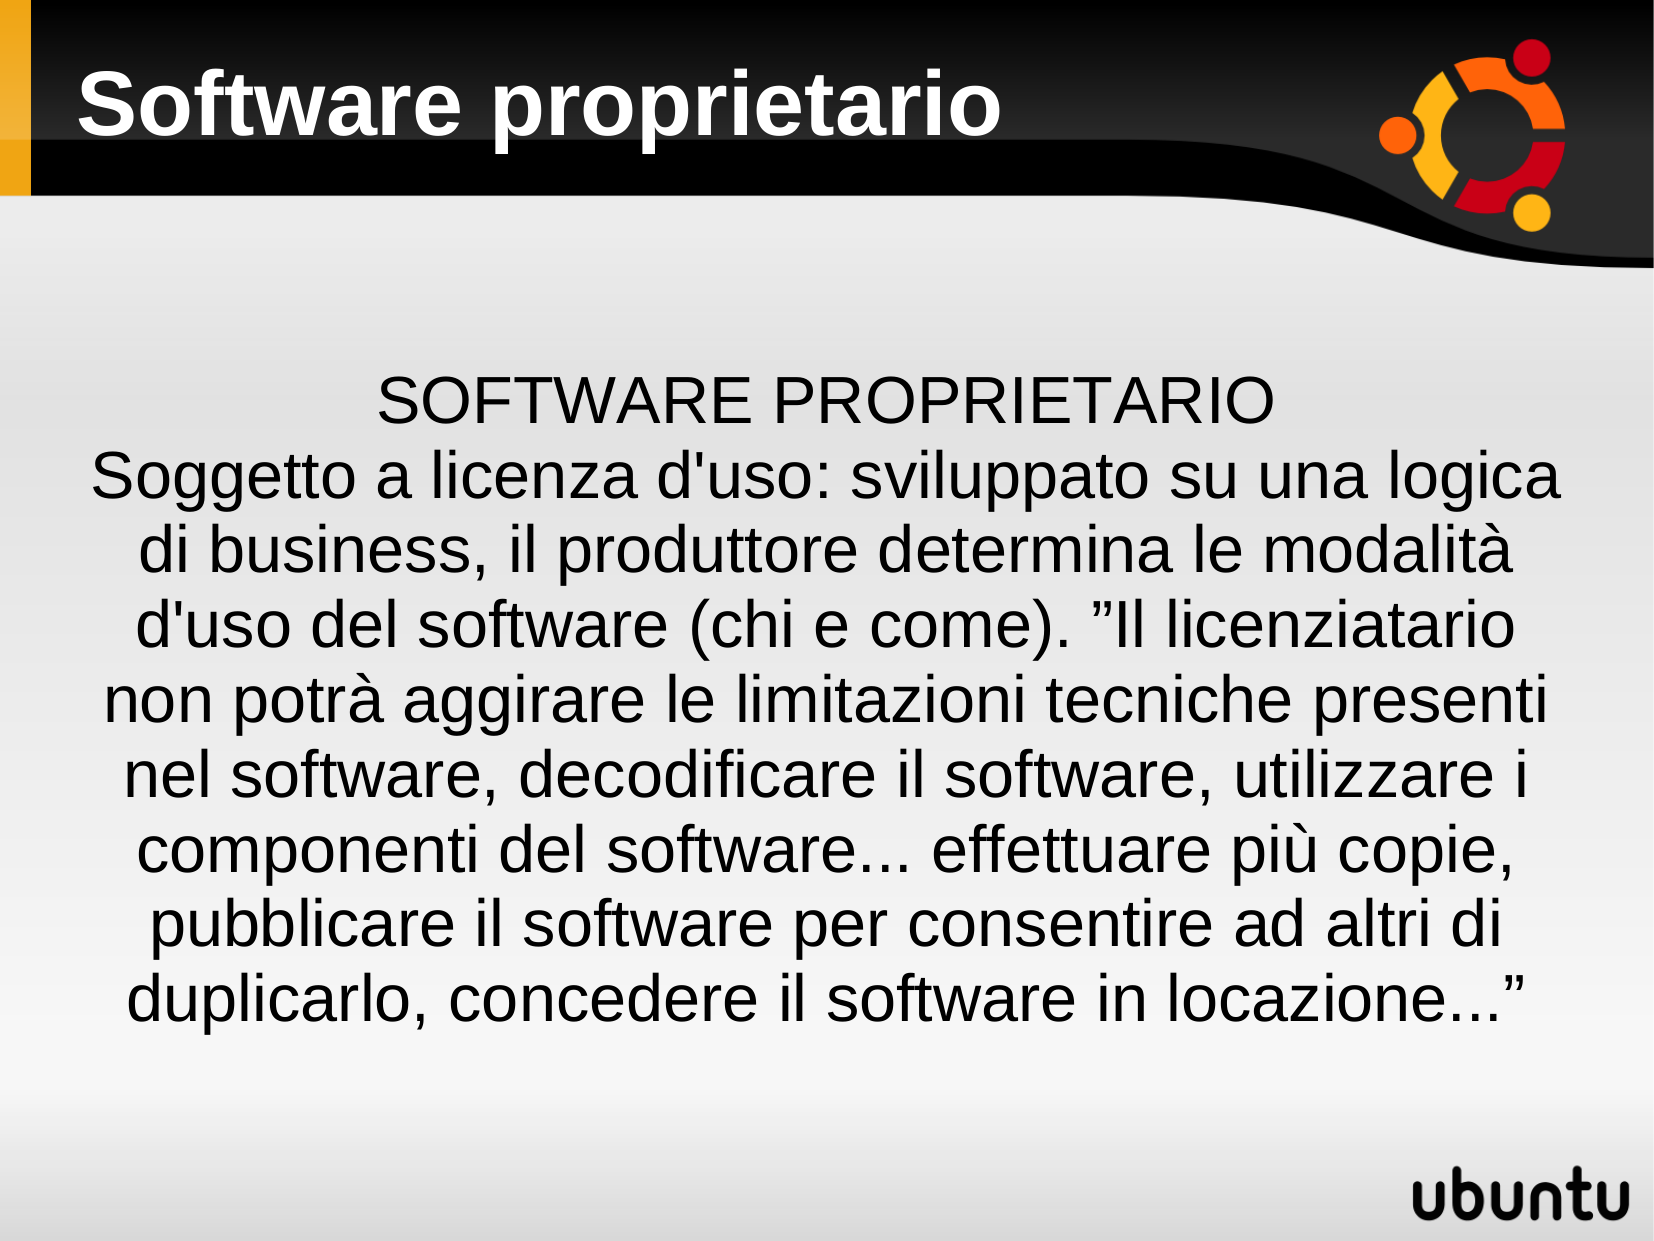

# Software proprietario
SOFTWARE PROPRIETARIO
Soggetto a licenza d'uso: sviluppato su una logica di business, il produttore determina le modalità d'uso del software (chi e come). ”Il licenziatario non potrà aggirare le limitazioni tecniche presenti nel software, decodificare il software, utilizzare i componenti del software... effettuare più copie, pubblicare il software per consentire ad altri di duplicarlo, concedere il software in locazione...”